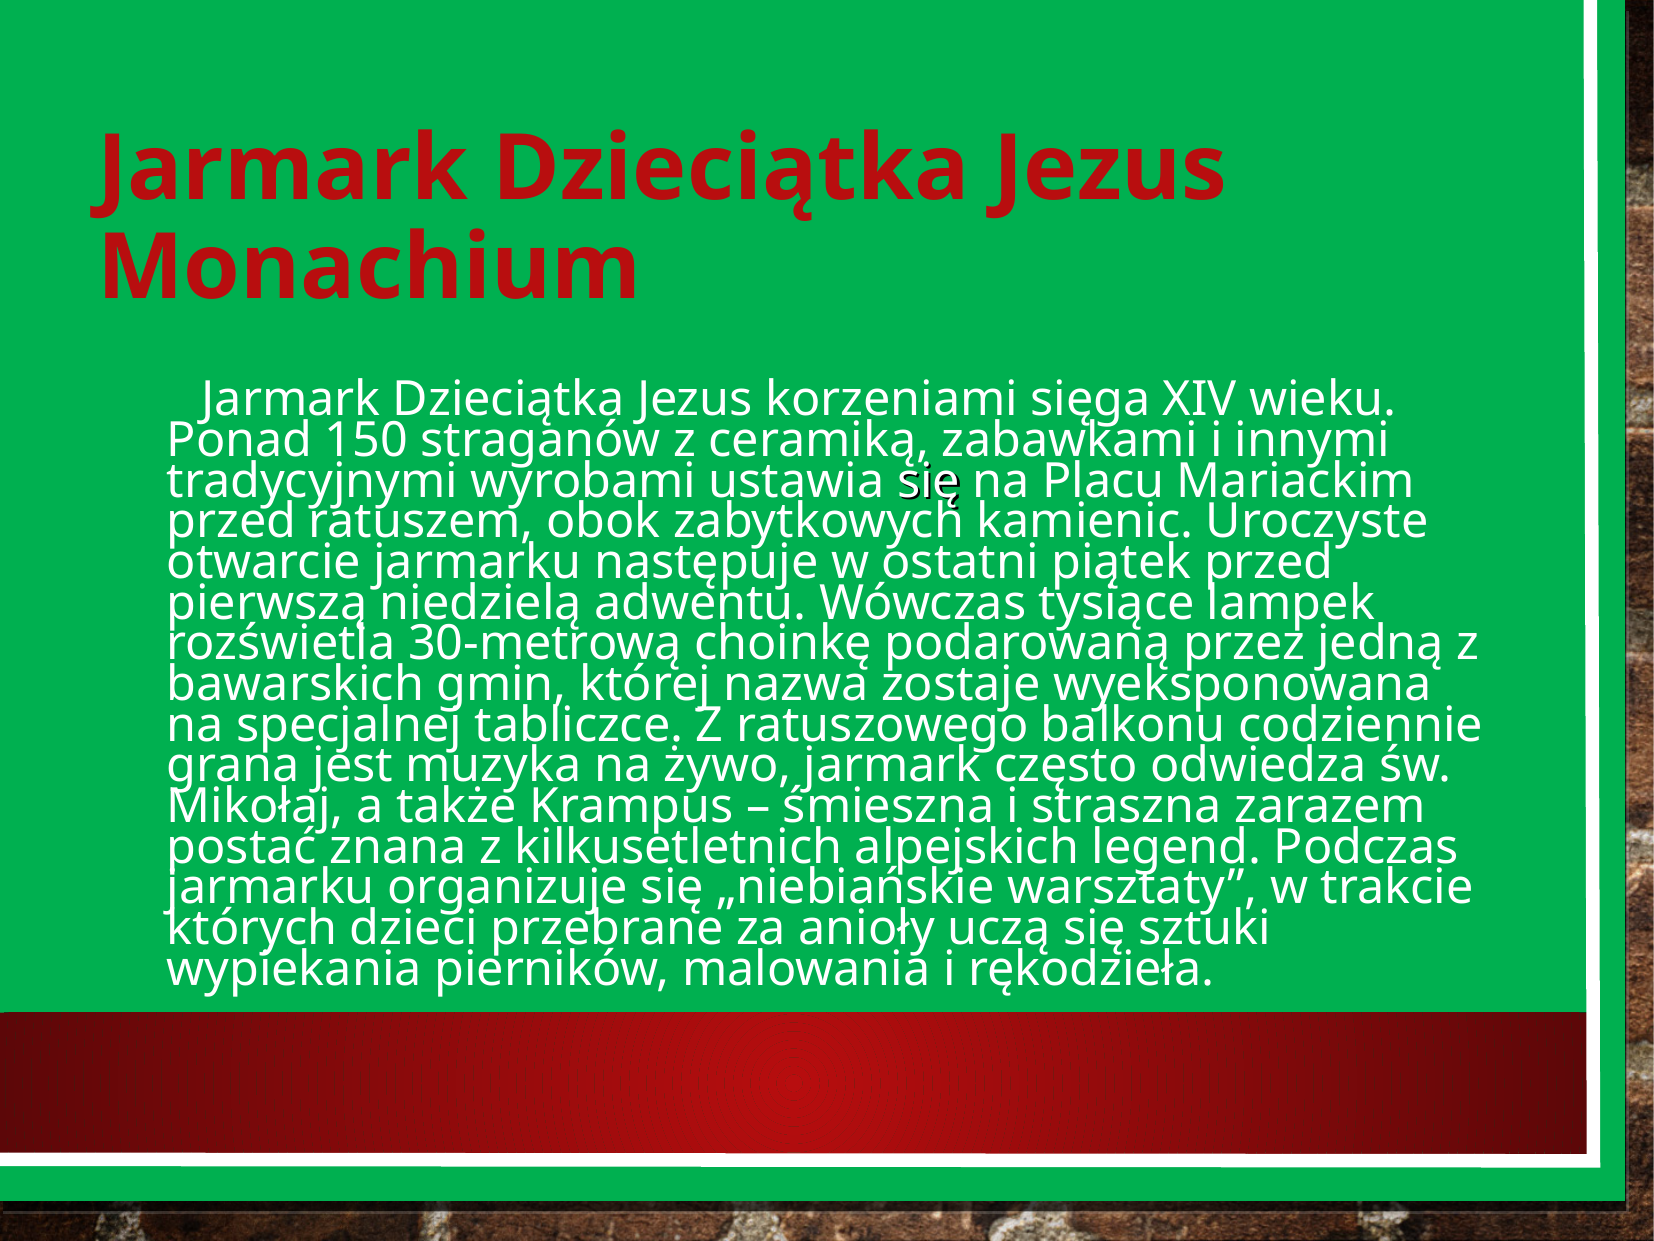

# Jarmark Dzieciątka Jezus Monachium
 Jarmark Dzieciątka Jezus korzeniami sięga XIV wieku. Ponad 150 straganów z ceramiką, zabawkami i innymi tradycyjnymi wyrobami ustawia się na Placu Mariackim przed ratuszem, obok zabytkowych kamienic. Uroczyste otwarcie jarmarku następuje w ostatni piątek przed pierwszą niedzielą adwentu. Wówczas tysiące lampek rozświetla 30-metrową choinkę podarowaną przez jedną z bawarskich gmin, której nazwa zostaje wyeksponowana na specjalnej tabliczce. Z ratuszowego balkonu codziennie grana jest muzyka na żywo, jarmark często odwiedza św. Mikołaj, a także Krampus – śmieszna i straszna zarazem postać znana z kilkusetletnich alpejskich legend. Podczas jarmarku organizuje się „niebiańskie warsztaty”, w trakcie których dzieci przebrane za anioły uczą się sztuki wypiekania pierników, malowania i rękodzieła.